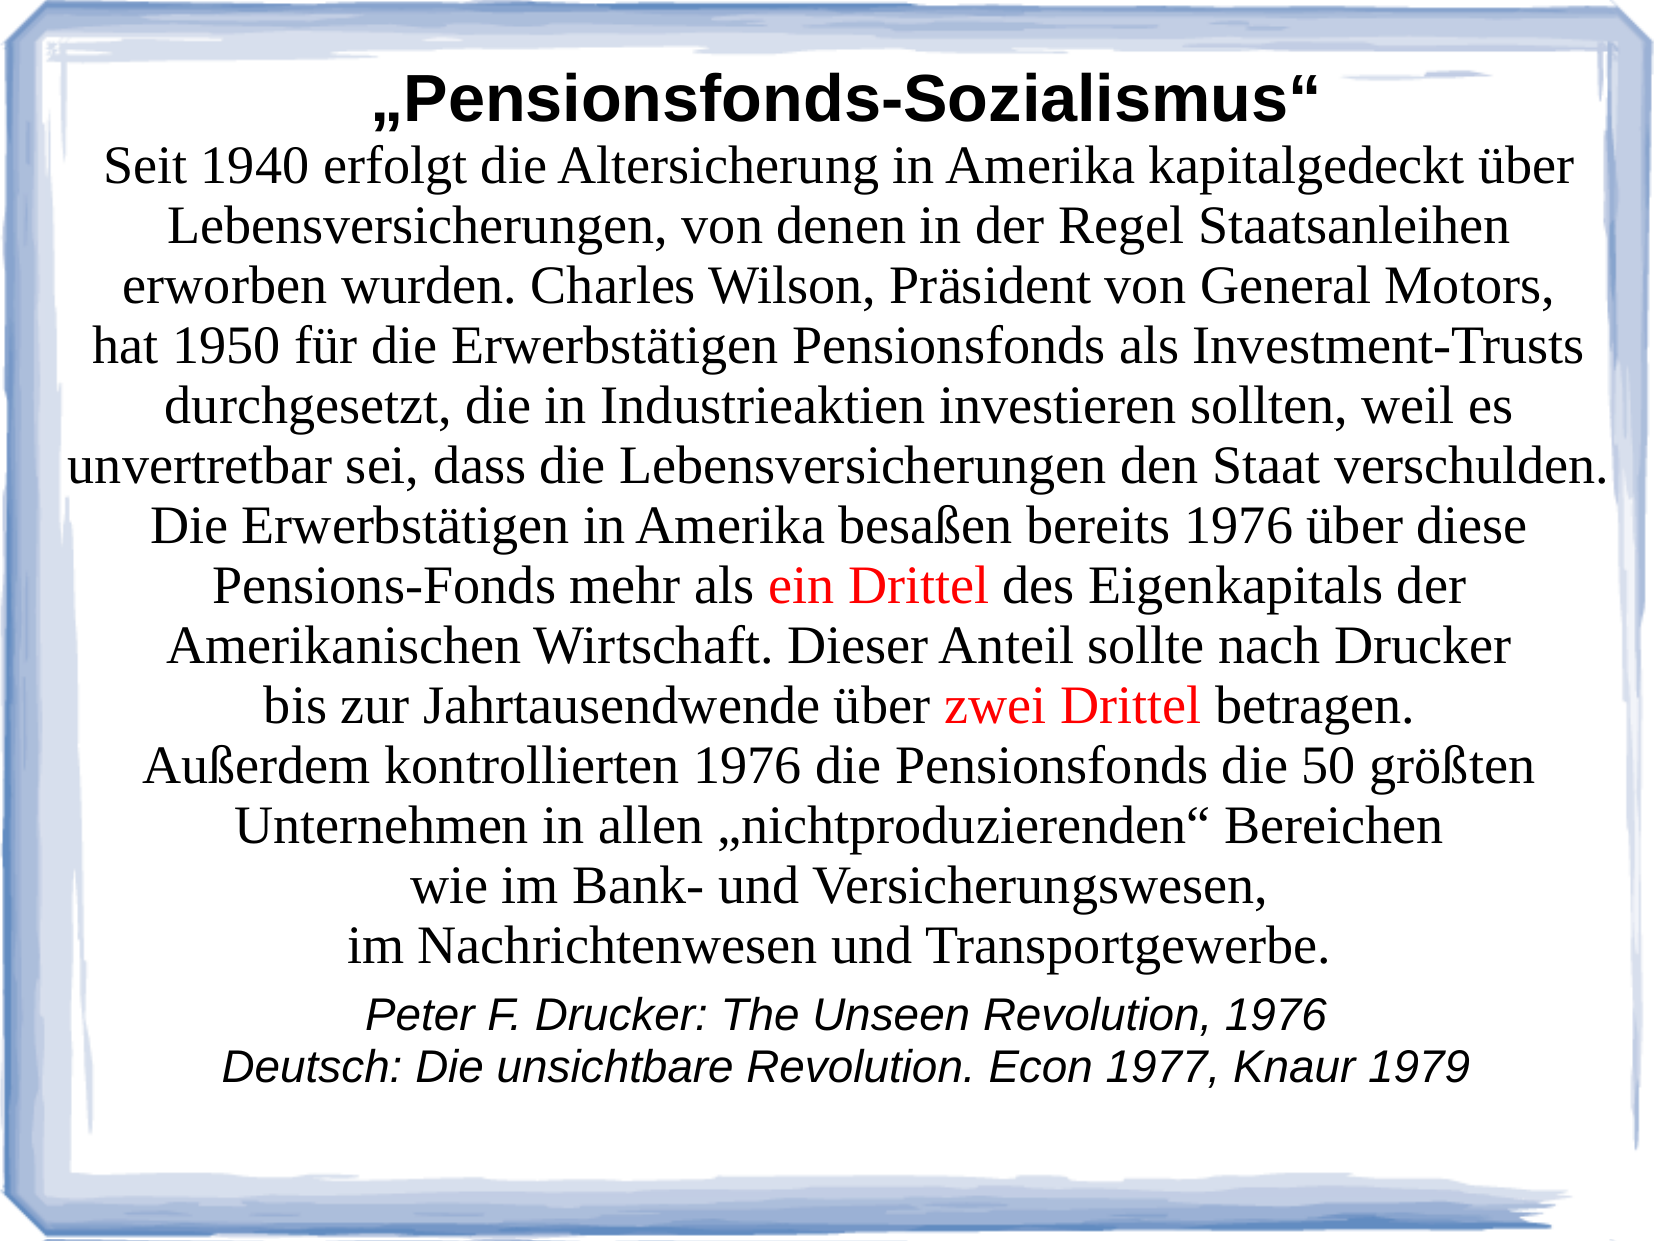

„Pensionsfonds-Sozialismus“
Seit 1940 erfolgt die Altersicherung in Amerika kapitalgedeckt über
Lebensversicherungen, von denen in der Regel Staatsanleihen
erworben wurden. Charles Wilson, Präsident von General Motors,
hat 1950 für die Erwerbstätigen Pensionsfonds als Investment-Trusts
durchgesetzt, die in Industrieaktien investieren sollten, weil es
unvertretbar sei, dass die Lebensversicherungen den Staat verschulden.
Die Erwerbstätigen in Amerika besaßen bereits 1976 über diese
Pensions-Fonds mehr als ein Drittel des Eigenkapitals der
Amerikanischen Wirtschaft. Dieser Anteil sollte nach Drucker
bis zur Jahrtausendwende über zwei Drittel betragen.
Außerdem kontrollierten 1976 die Pensionsfonds die 50 größten
Unternehmen in allen „nichtproduzierenden“ Bereichen
wie im Bank- und Versicherungswesen,
im Nachrichtenwesen und Transportgewerbe.
Peter F. Drucker: The Unseen Revolution, 1976
Deutsch: Die unsichtbare Revolution. Econ 1977, Knaur 1979